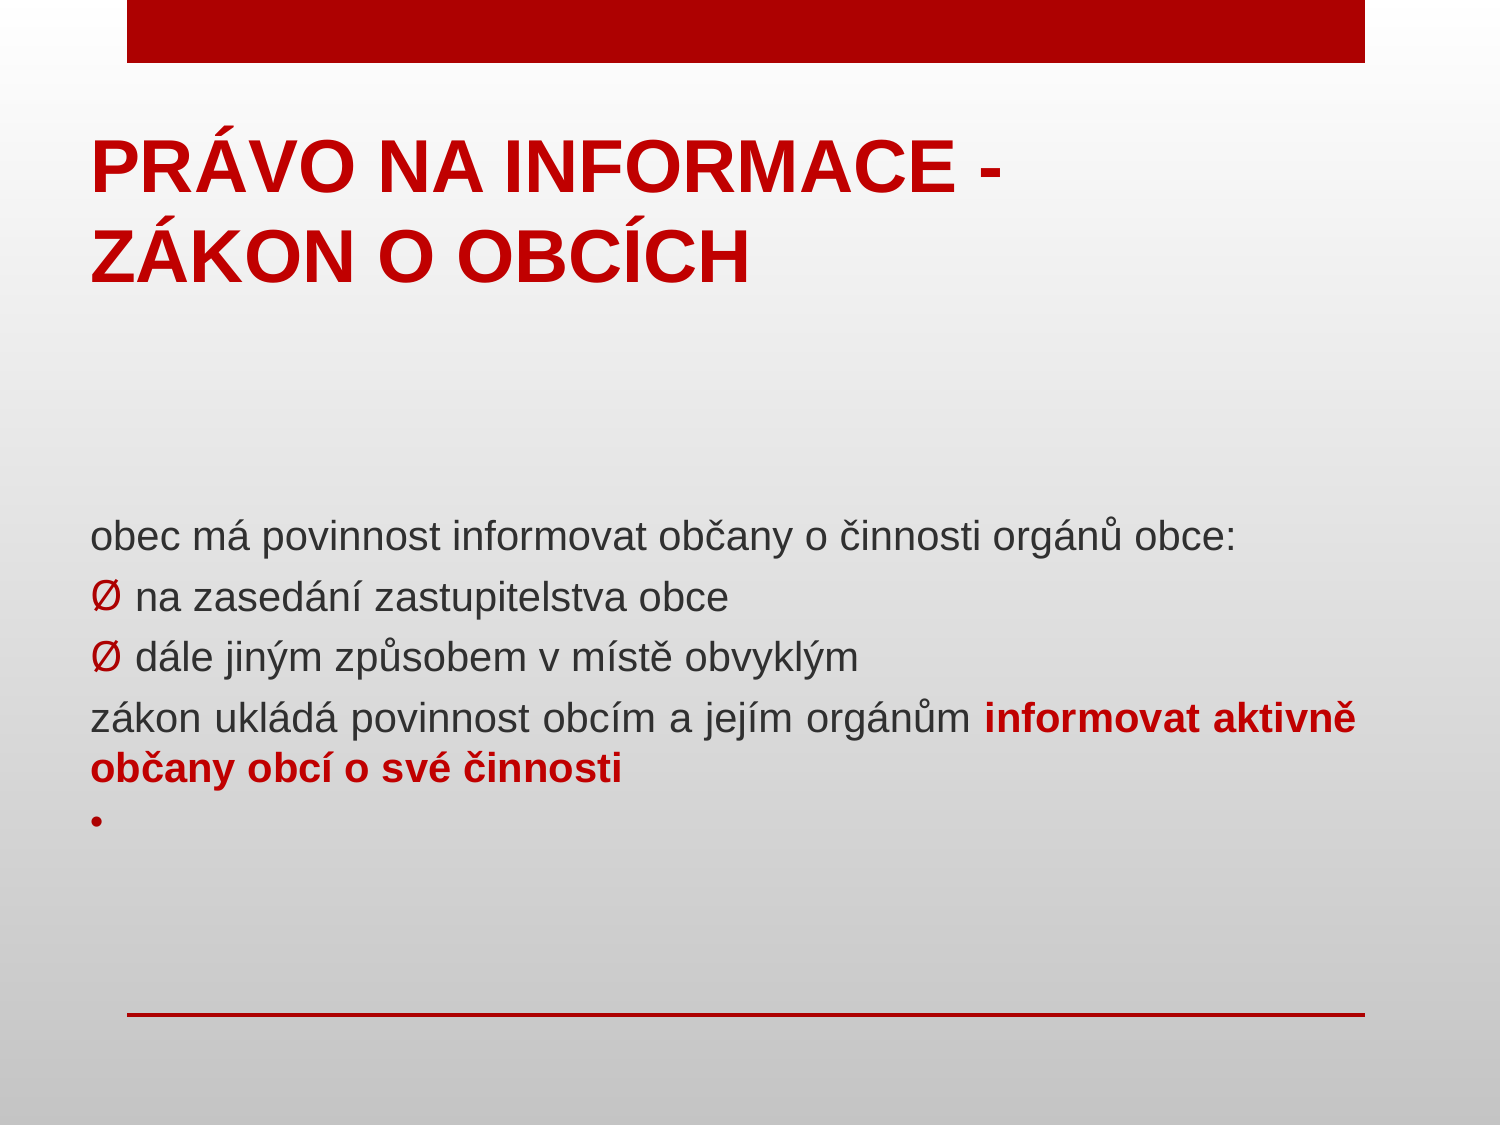

# PRÁVO NA INFORMACE - ZÁKON O OBCÍCH
obec má povinnost informovat občany o činnosti orgánů obce:
na zasedání zastupitelstva obce
dále jiným způsobem v místě obvyklým
zákon ukládá povinnost obcím a jejím orgánům informovat aktivně občany obcí o své činnosti